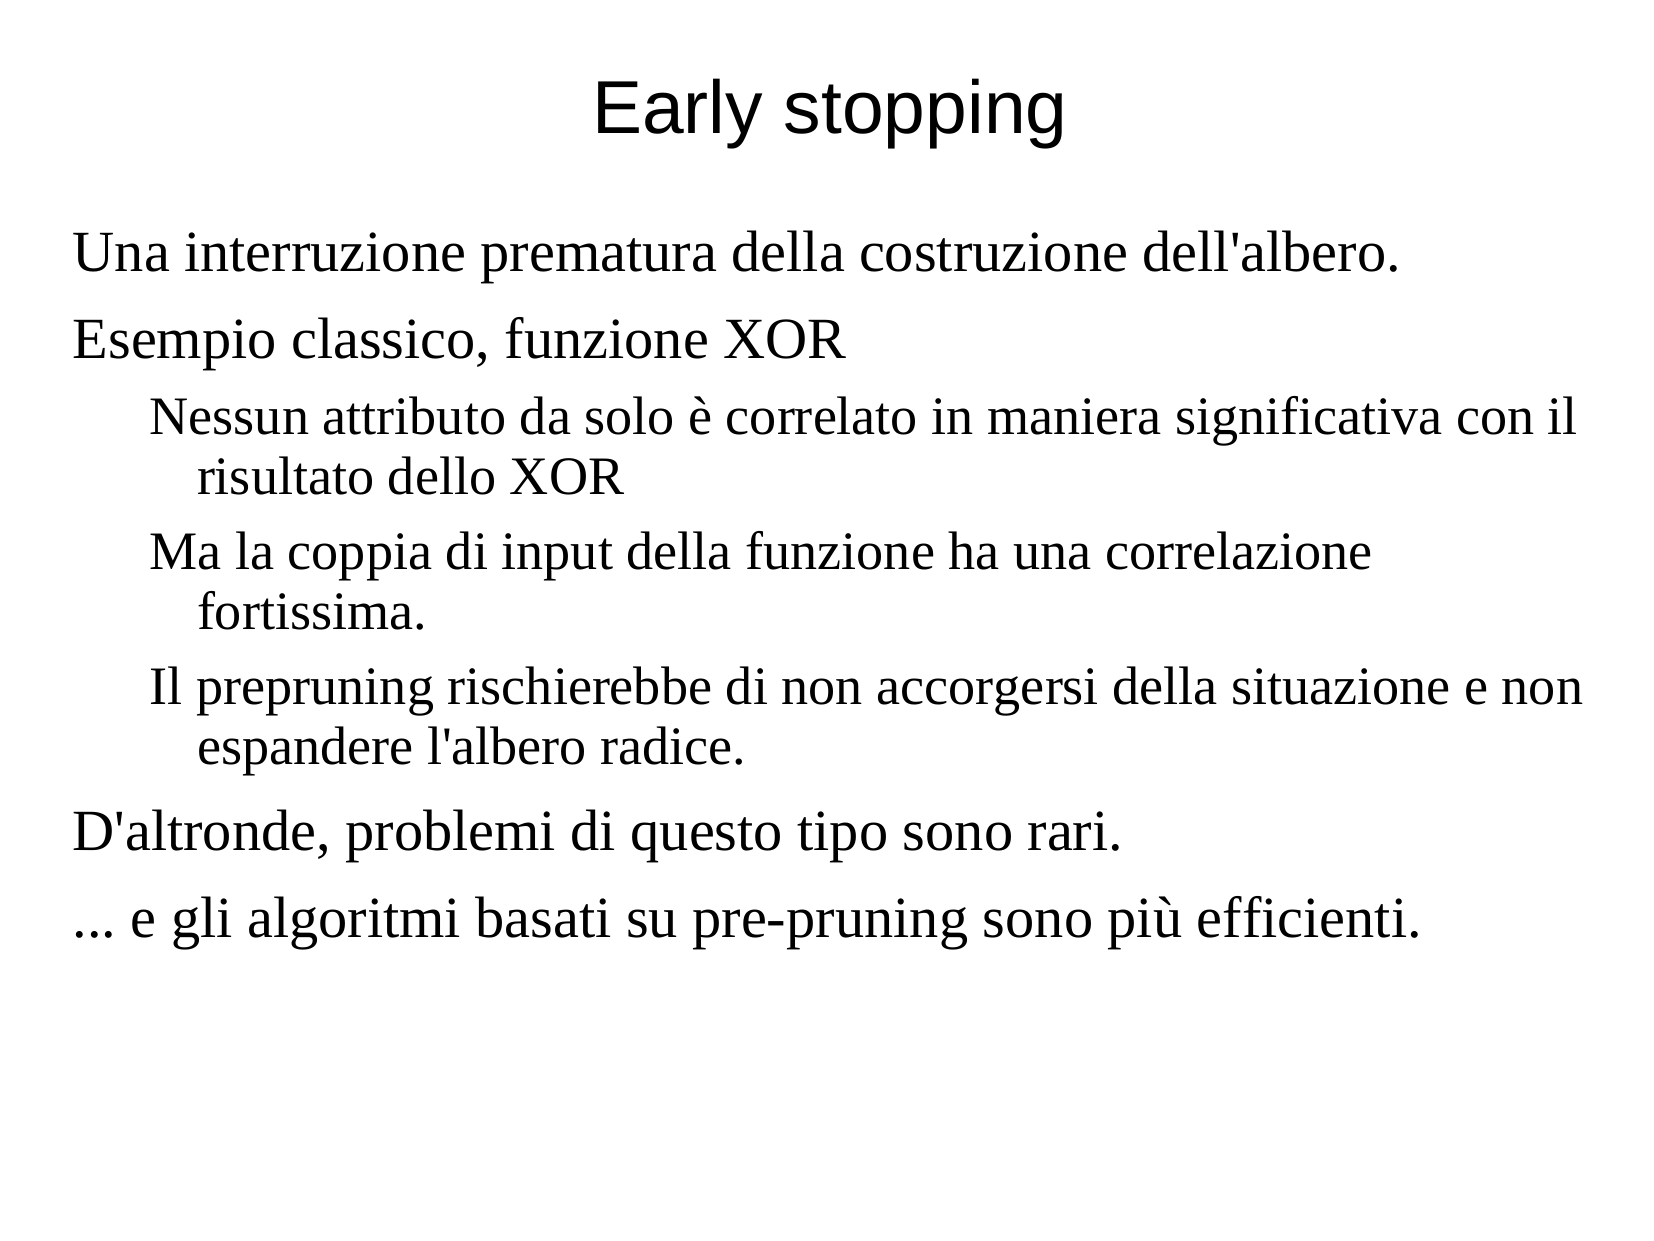

# Early stopping
Una interruzione prematura della costruzione dell'albero.
Esempio classico, funzione XOR
Nessun attributo da solo è correlato in maniera significativa con il risultato dello XOR
Ma la coppia di input della funzione ha una correlazione fortissima.
Il prepruning rischierebbe di non accorgersi della situazione e non espandere l'albero radice.
D'altronde, problemi di questo tipo sono rari.
... e gli algoritmi basati su pre-pruning sono più efficienti.